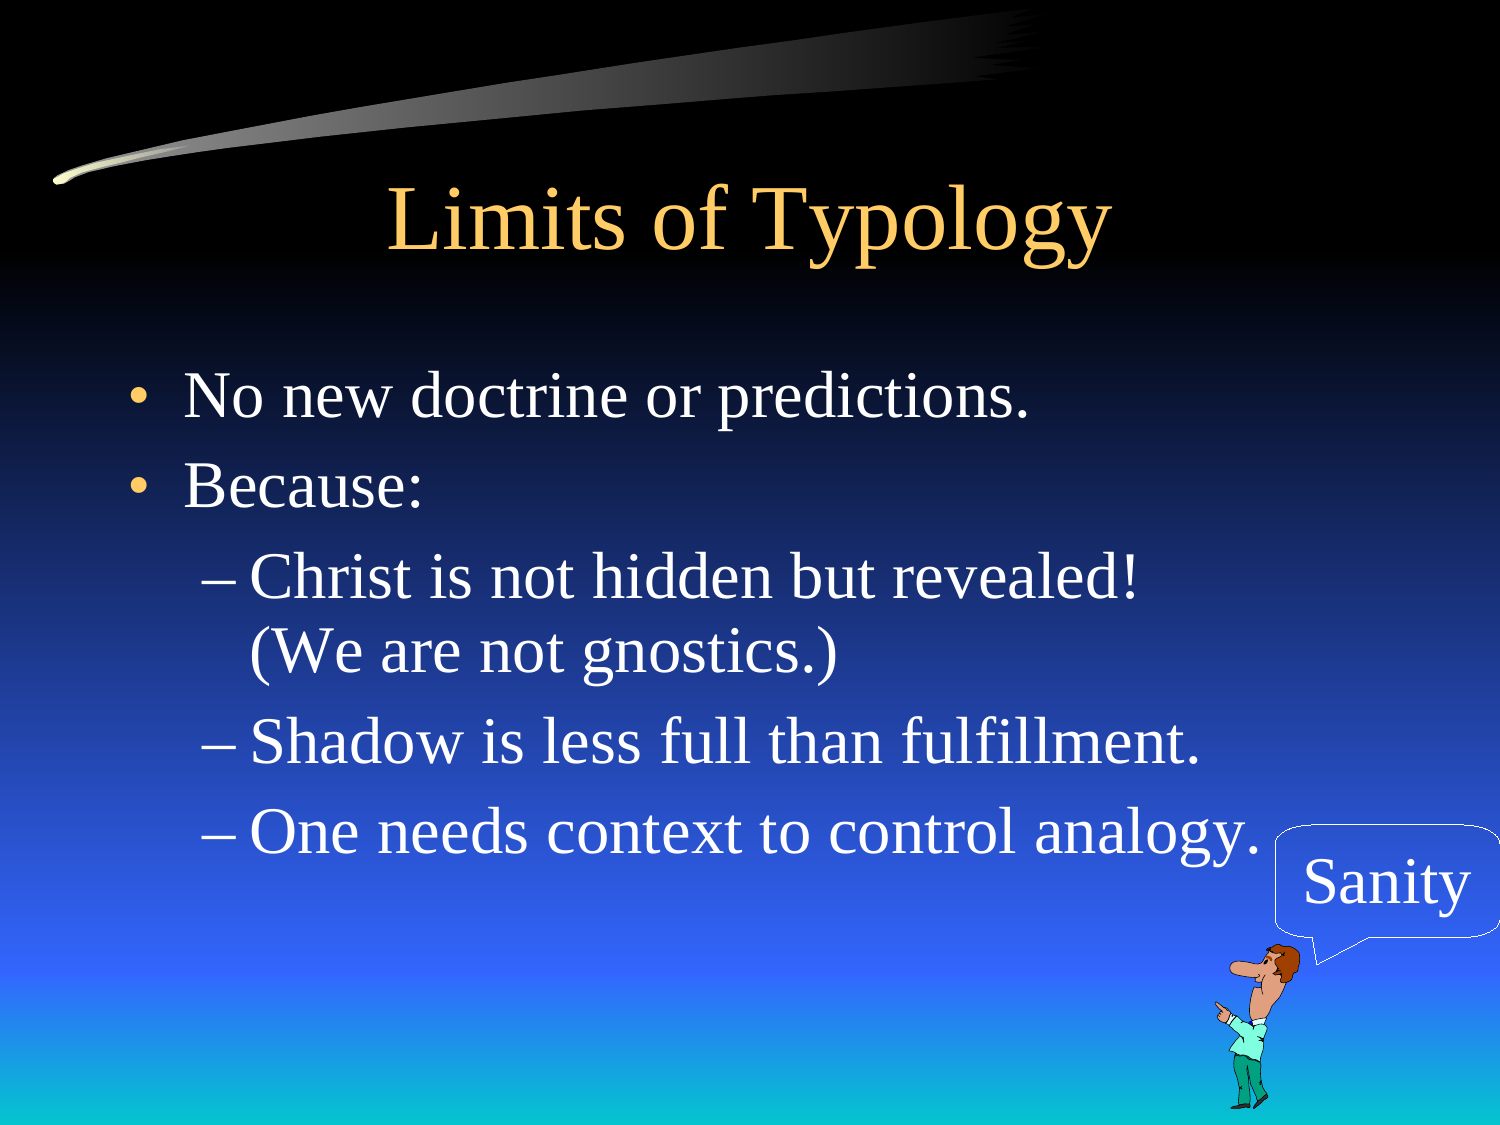

# Limits of Typology
No new doctrine or predictions.
Because:
Christ is not hidden but revealed!
(We are not gnostics.)
Shadow is less full than fulfillment.
One needs context to control analogy.
Sanity